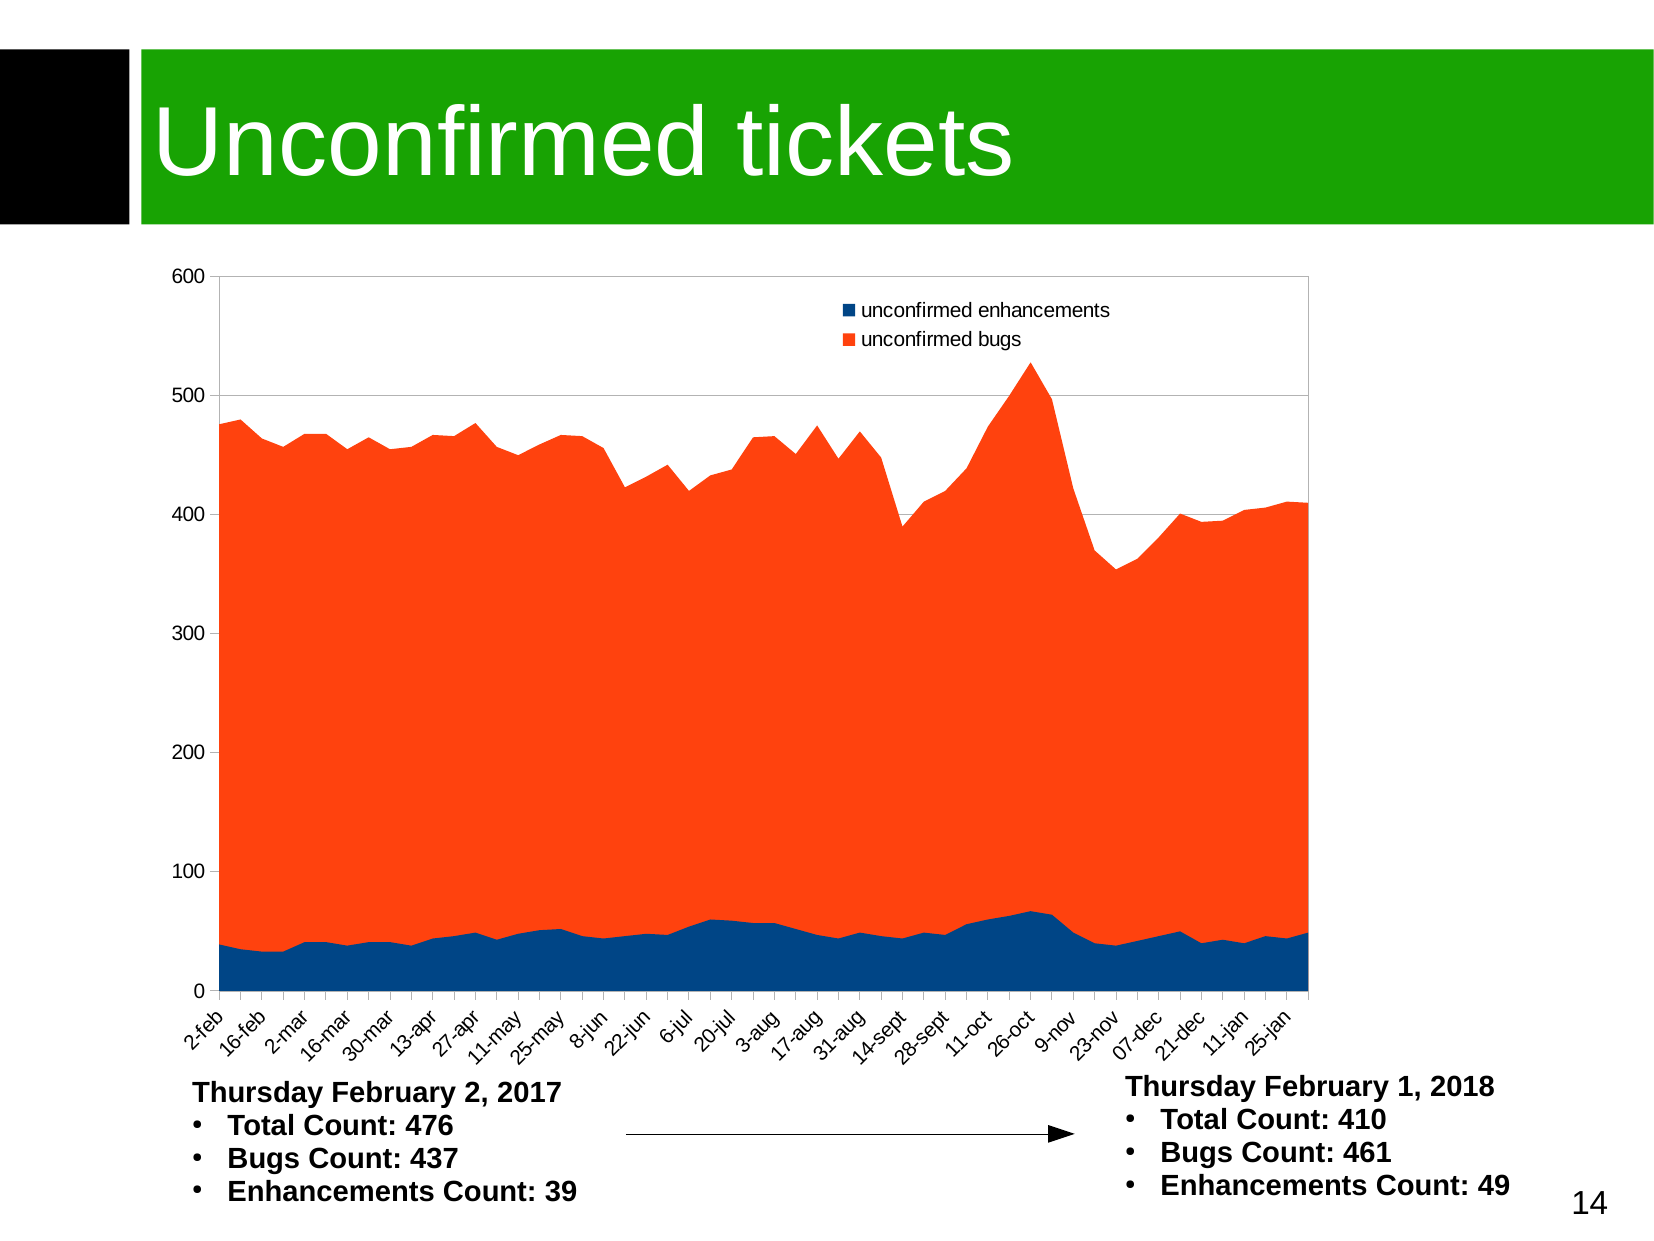

# Unconfirmed tickets
### Chart
| Category | unconfirmed enhancements | unconfirmed bugs |
|---|---|---|
| 2-feb | 39.0 | 476.0 |
| 9-feb | 35.0 | 480.0 |
| 16-feb | 33.0 | 464.0 |
| 23-feb | 33.0 | 457.0 |
| 2-mar | 41.0 | 468.0 |
| 9-mar | 41.0 | 468.0 |
| 16-mar | 38.0 | 455.0 |
| 23-mar | 41.0 | 465.0 |
| 30-mar | 41.0 | 455.0 |
| 6-apr | 38.0 | 457.0 |
| 13-apr | 44.0 | 467.0 |
| 20-apr | 46.0 | 466.0 |
| 27-apr | 49.0 | 477.0 |
| 04-may | 43.0 | 457.0 |
| 11-may | 48.0 | 450.0 |
| 18-may | 51.0 | 459.0 |
| 25-may | 52.0 | 467.0 |
| 1-jun | 46.0 | 466.0 |
| 8-jun | 44.0 | 456.0 |
| 15-jun | 46.0 | 423.0 |
| 22-jun | 48.0 | 432.0 |
| 29-jun | 47.0 | 442.0 |
| 6-jul | 54.0 | 420.0 |
| 13-jul | 60.0 | 433.0 |
| 20-jul | 59.0 | 438.0 |
| 27-jul | 57.0 | 465.0 |
| 3-aug | 57.0 | 466.0 |
| 10-aug | 52.0 | 451.0 |
| 17-aug | 47.0 | 475.0 |
| 24-aug | 44.0 | 447.0 |
| 31-aug | 49.0 | 470.0 |
| 7-sept | 46.0 | 448.0 |
| 14-sept | 44.0 | 390.0 |
| 21-sept | 49.0 | 411.0 |
| 28-sept | 47.0 | 420.0 |
| 5-oct | 56.0 | 439.0 |
| 11-oct | 60.0 | 474.0 |
| 19-oct | 63.0 | 500.0 |
| 26-oct | 67.0 | 528.0 |
| 2-nov | 64.0 | 497.0 |
| 9-nov | 49.0 | 422.0 |
| 16-nov | 40.0 | 370.0 |
| 23-nov | 38.0 | 354.0 |
| 30-nov | 42.0 | 363.0 |
| 07-dec | 46.0 | 381.0 |
| 14-dec | 50.0 | 401.0 |
| 21-dec | 40.0 | 394.0 |
| 4-jan | 43.0 | 395.0 |
| 11-jan | 40.0 | 404.0 |
| 18-jan | 46.0 | 406.0 |
| 25-jan | 44.0 | 411.0 |
| 1-feb | 49.0 | 410.0 |Thursday February 1, 2018
Total Count: 410
Bugs Count: 461
Enhancements Count: 49
Thursday February 2, 2017
Total Count: 476
Bugs Count: 437
Enhancements Count: 39